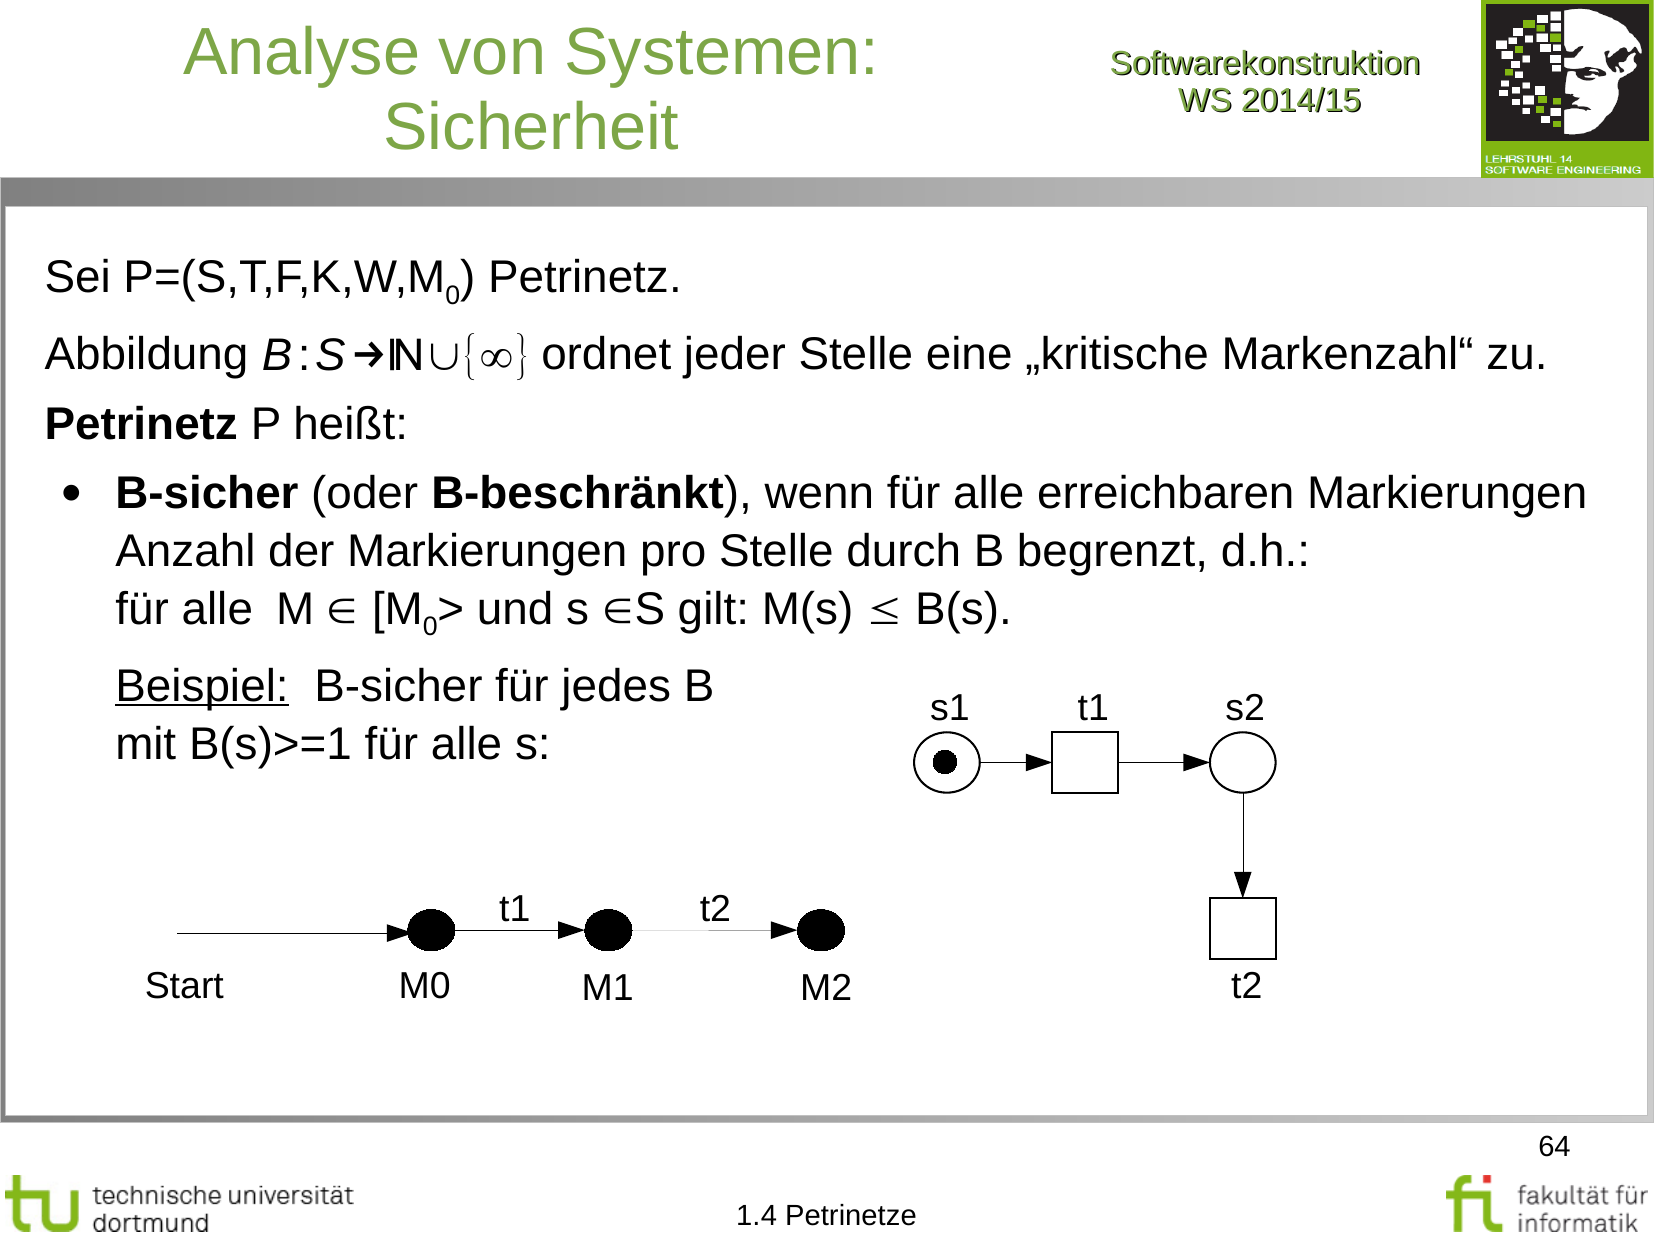

# Analyse von Systemen: Sicherheit
Sei P=(S,T,F,K,W,M0) Petrinetz.
Abbildung ordnet jeder Stelle eine „kritische Markenzahl“ zu.
Petrinetz P heißt:
B-sicher (oder B-beschränkt), wenn für alle erreichbaren Markierungen Anzahl der Markierungen pro Stelle durch B begrenzt, d.h.:
für alle M  [M0> und s S gilt: M(s)  B(s).
Beispiel: B-sicher für jedes B
mit B(s)>=1 für alle s:
s1
t1
s2
t1
t2
Start
M0
t2
M1
M2
64
1.4 Petrinetze